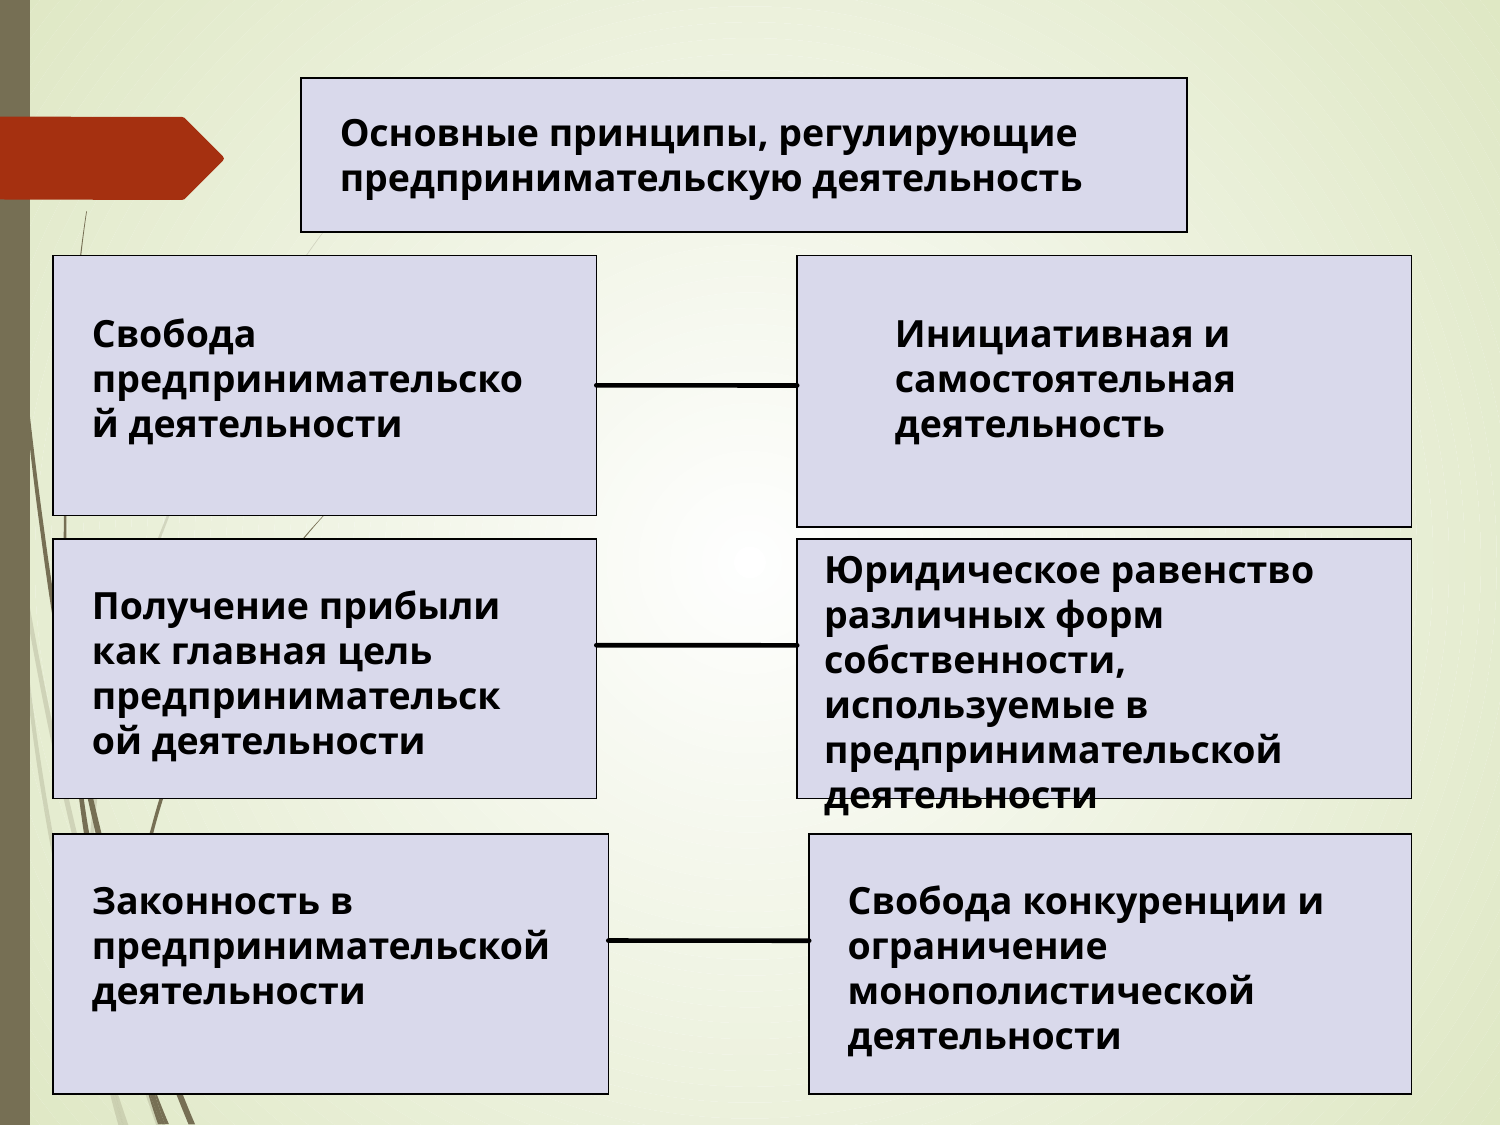

Основные принципы, регулирующие предпринимательскую деятельность
Свобода предпринимательской деятельности
Инициативная и самостоятельная деятельность
Юридическое равенство различных форм собственности, используемые в предпринимательской деятельности
Получение прибыли как главная цель предпринимательской деятельности
Законность в предпринимательской деятельности
Свобода конкуренции и ограничение монополистической деятельности